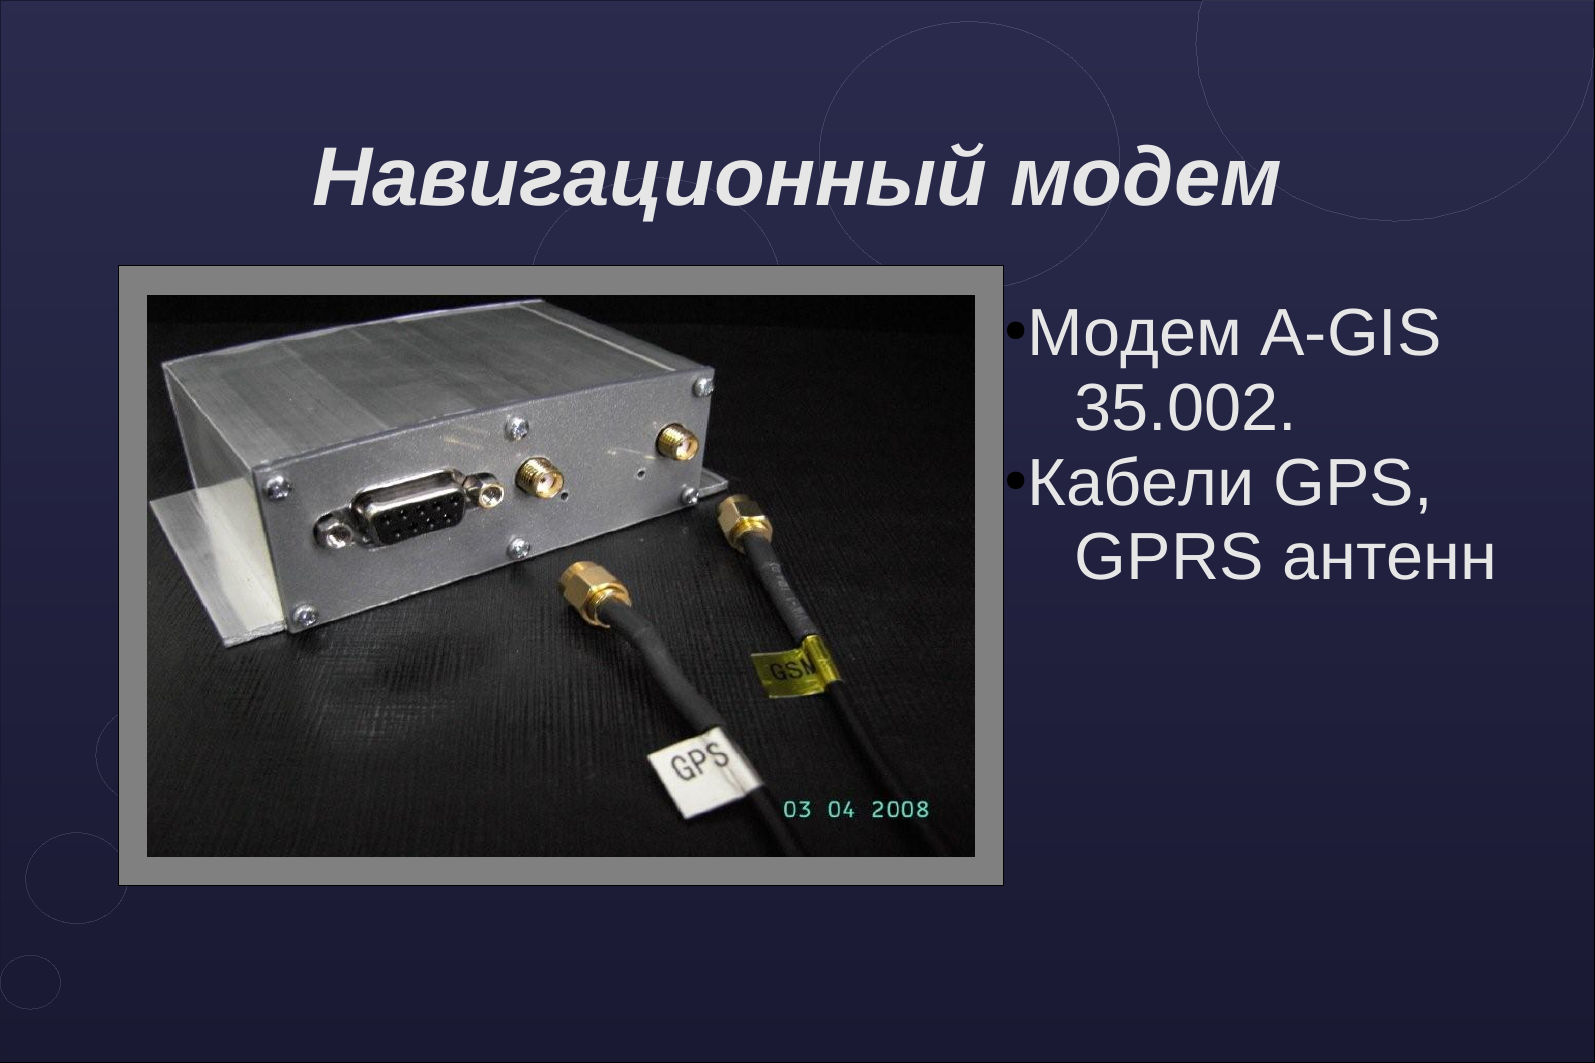

# Навигационный модем
Модем A-GIS 35.002.
Кабели GPS, GPRS антенн